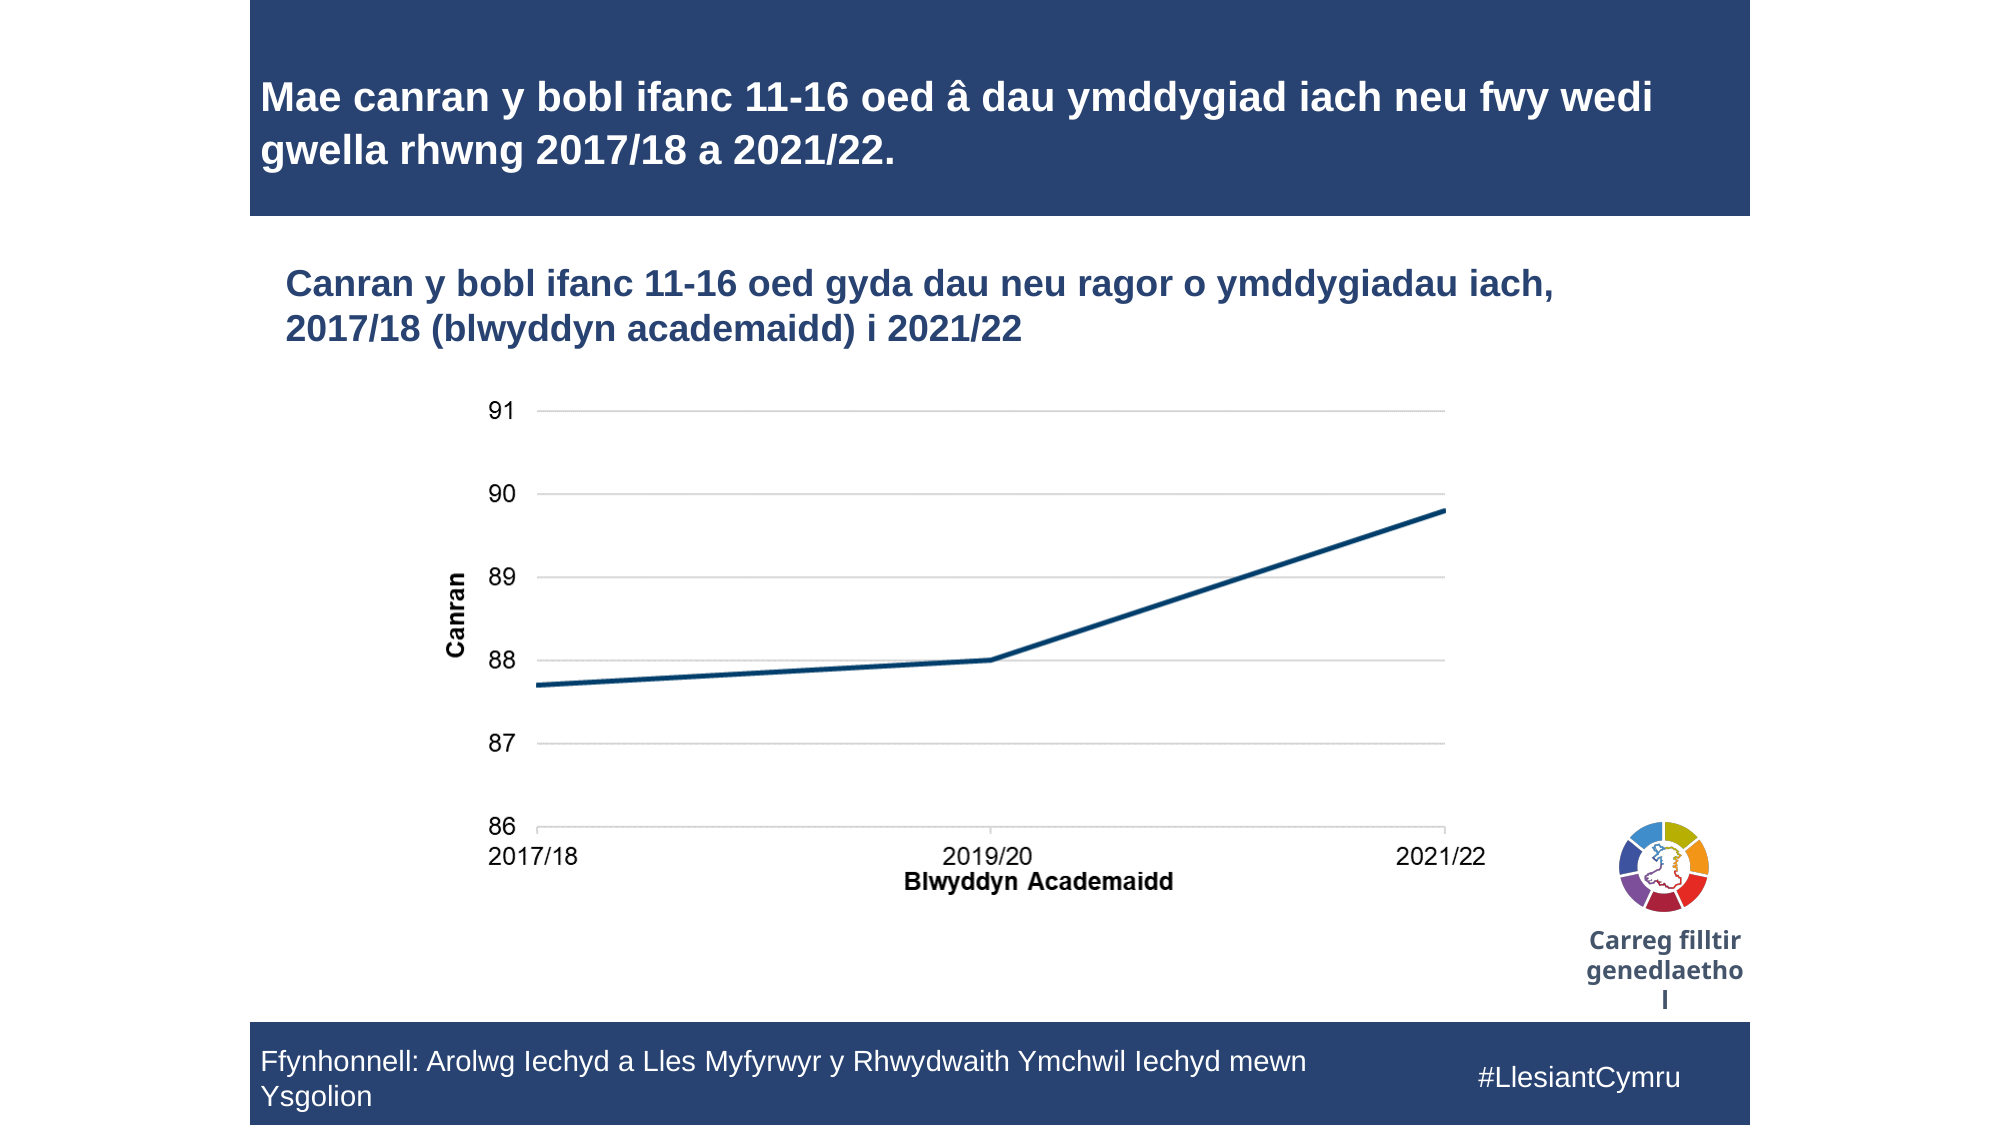

# Mae canran y bobl ifanc 11-16 oed â dau ymddygiad iach neu fwy wedi gwella rhwng 2017/18 a 2021/22.
Canran y bobl ifanc 11-16 oed gyda dau neu ragor o ymddygiadau iach, 2017/18 (blwyddyn academaidd) i 2021/22
Carreg filltir genedlaethol
Ffynhonnell: Arolwg Iechyd a Lles Myfyrwyr y Rhwydwaith Ymchwil Iechyd mewn Ysgolion
#LlesiantCymru